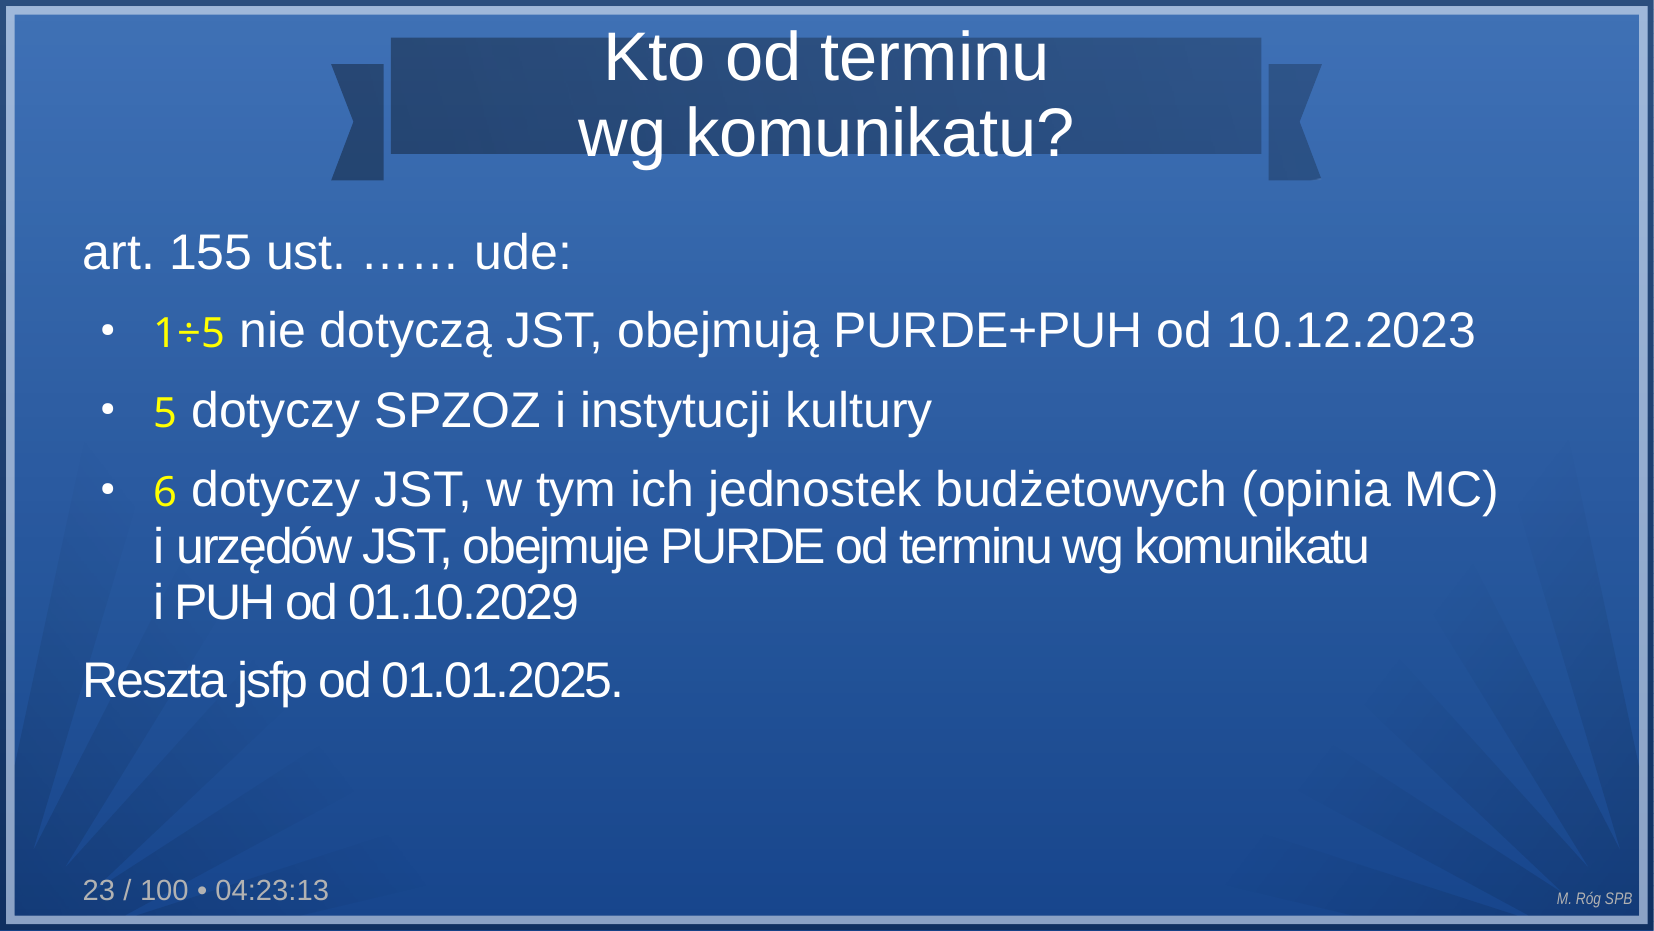

# Kto od terminu wg komunikatu?
art. 155 ust. …… ude:
1÷5 nie dotyczą JST, obejmują PURDE+PUH od 10.12.2023
5 dotyczy SPZOZ i instytucji kultury
6 dotyczy JST, w tym ich jednostek budżetowych (opinia MC) i urzędów JST, obejmuje PURDE od terminu wg komunikatu i PUH od 01.10.2029
Reszta jsfp od 01.01.2025.